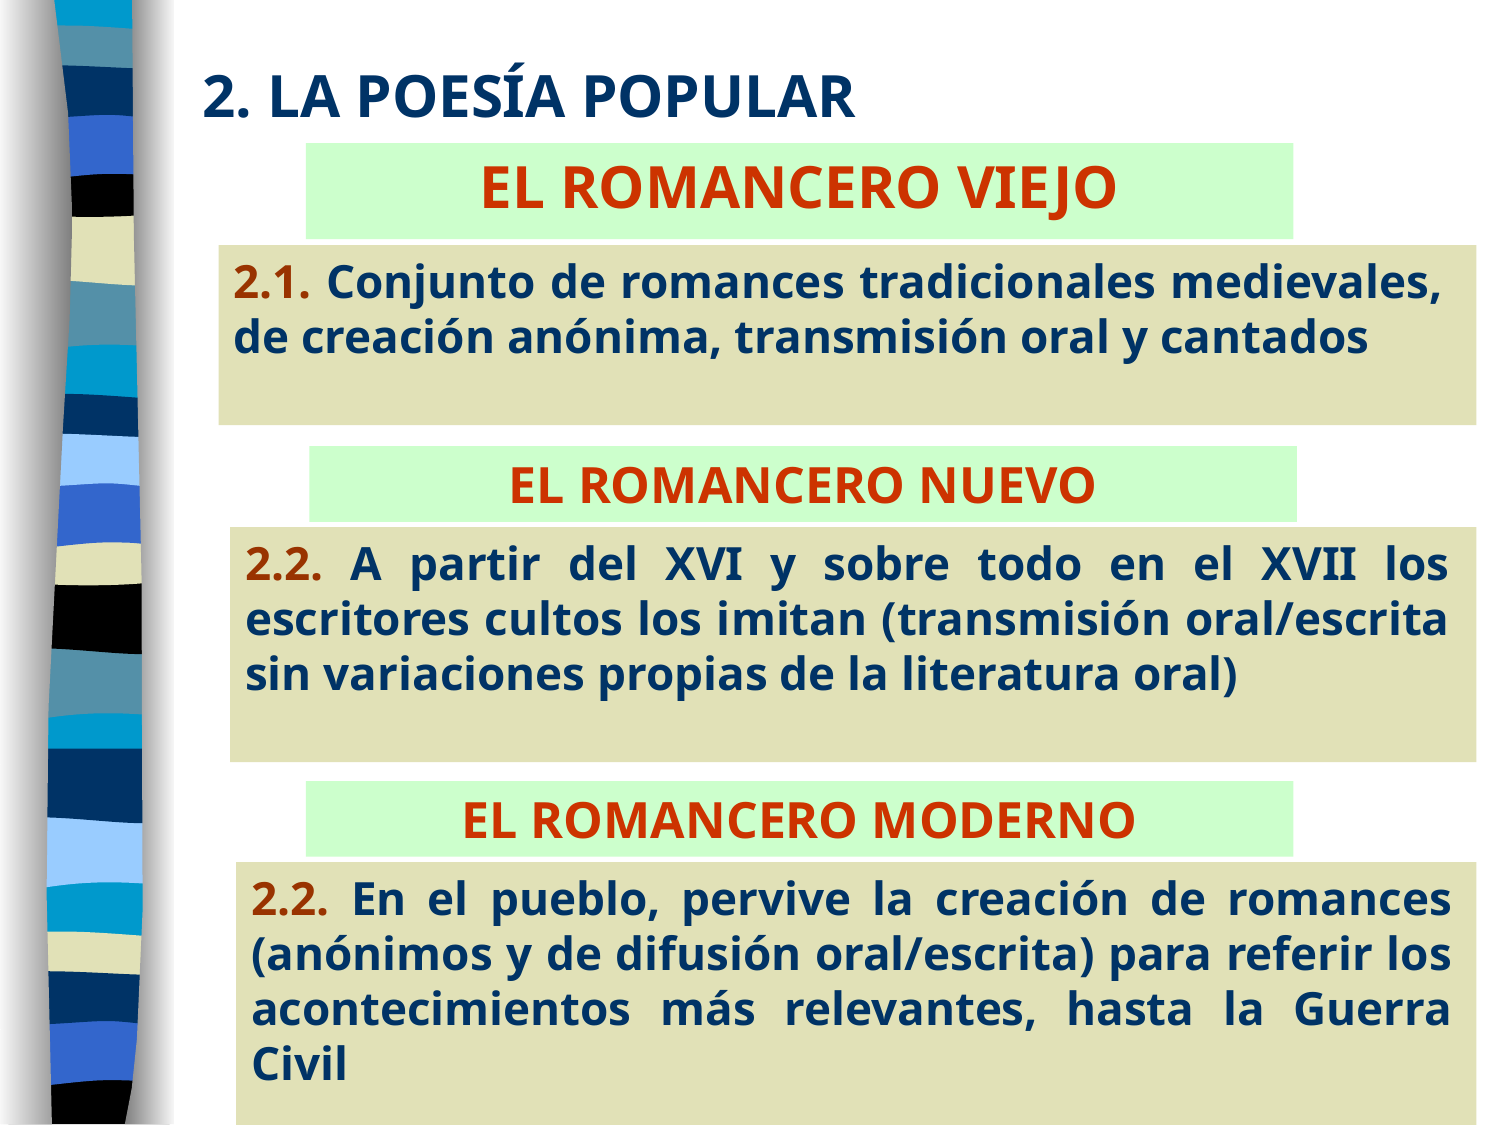

2. LA POESÍA POPULAR
EL ROMANCERO VIEJO
2.1. Conjunto de romances tradicionales medievales, de creación anónima, transmisión oral y cantados
EL ROMANCERO NUEVO
2.2. A partir del XVI y sobre todo en el XVII los escritores cultos los imitan (transmisión oral/escrita sin variaciones propias de la literatura oral)
EL ROMANCERO MODERNO
2.2. En el pueblo, pervive la creación de romances (anónimos y de difusión oral/escrita) para referir los acontecimientos más relevantes, hasta la Guerra Civil